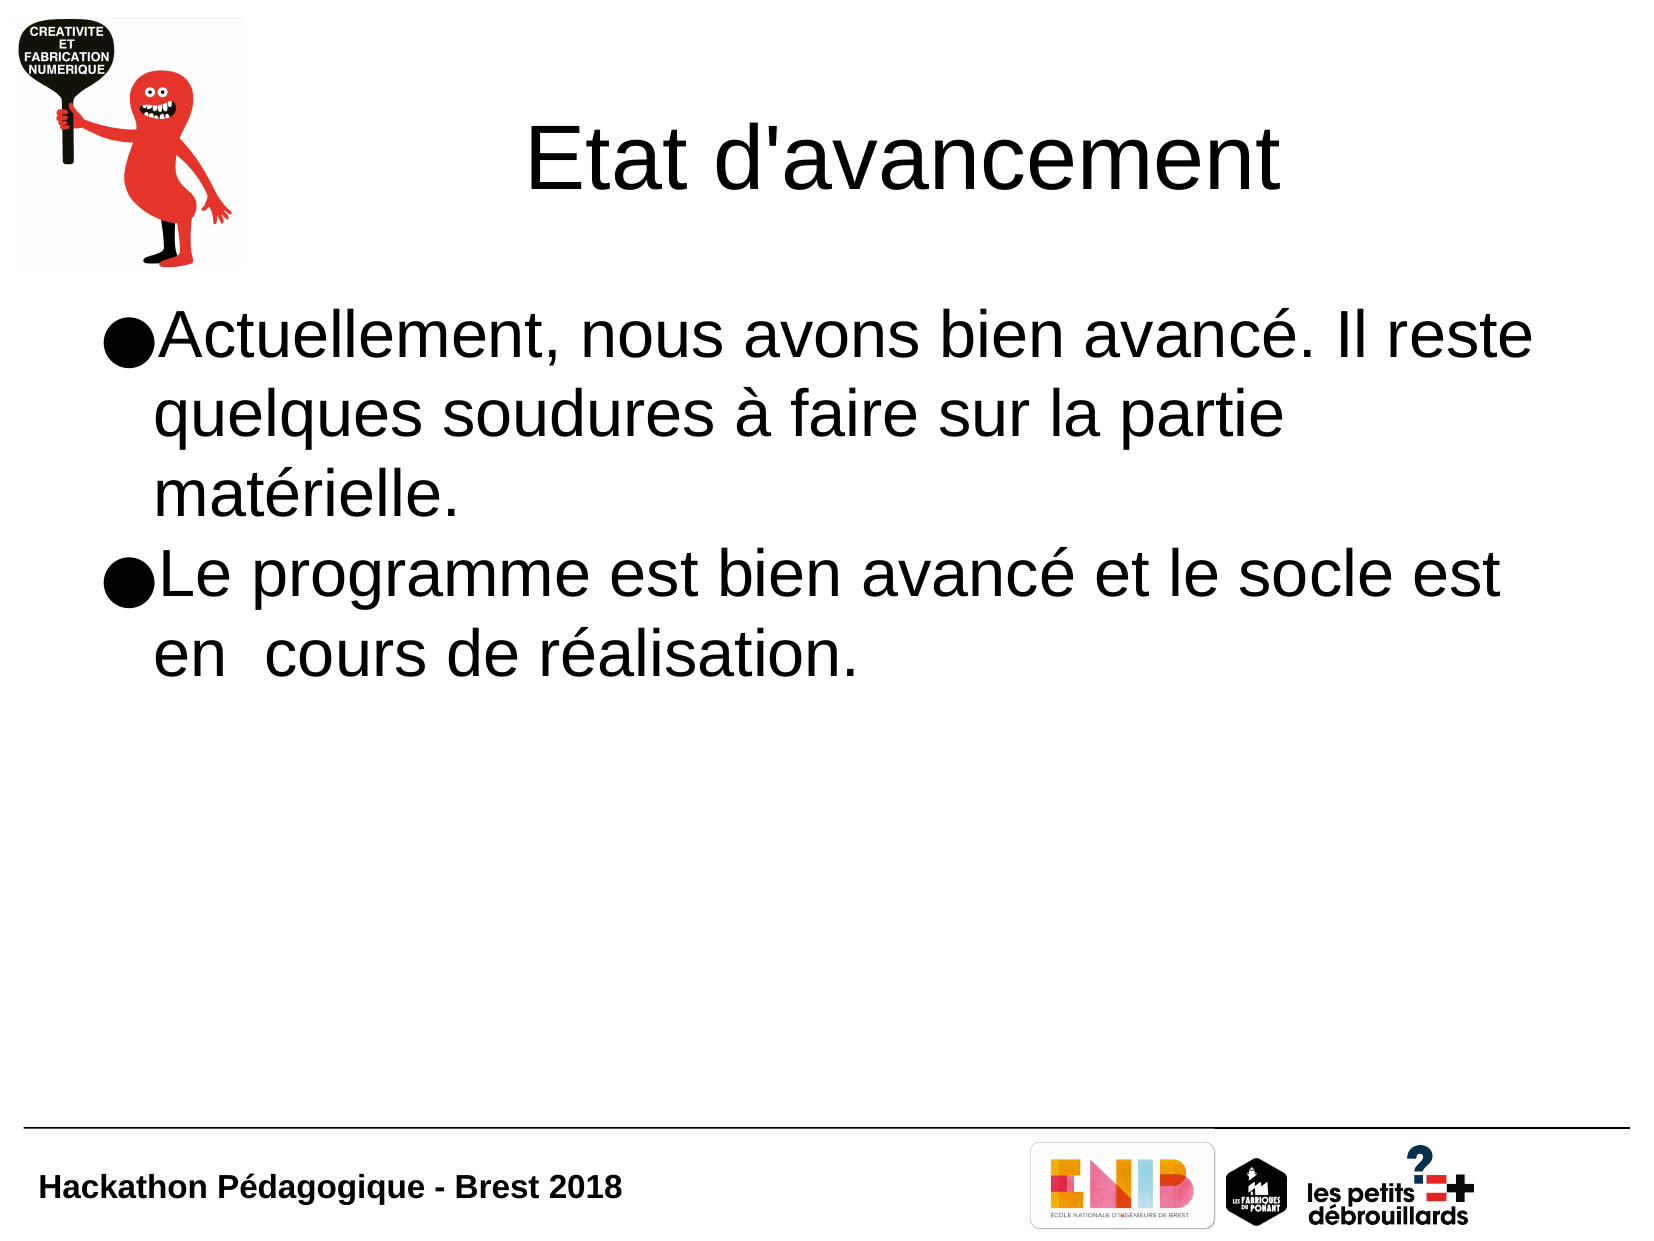

Etat d'avancement
Actuellement, nous avons bien avancé. Il reste quelques soudures à faire sur la partie matérielle.
Le programme est bien avancé et le socle est en cours de réalisation.
Hackathon Pédagogique - Brest 2018